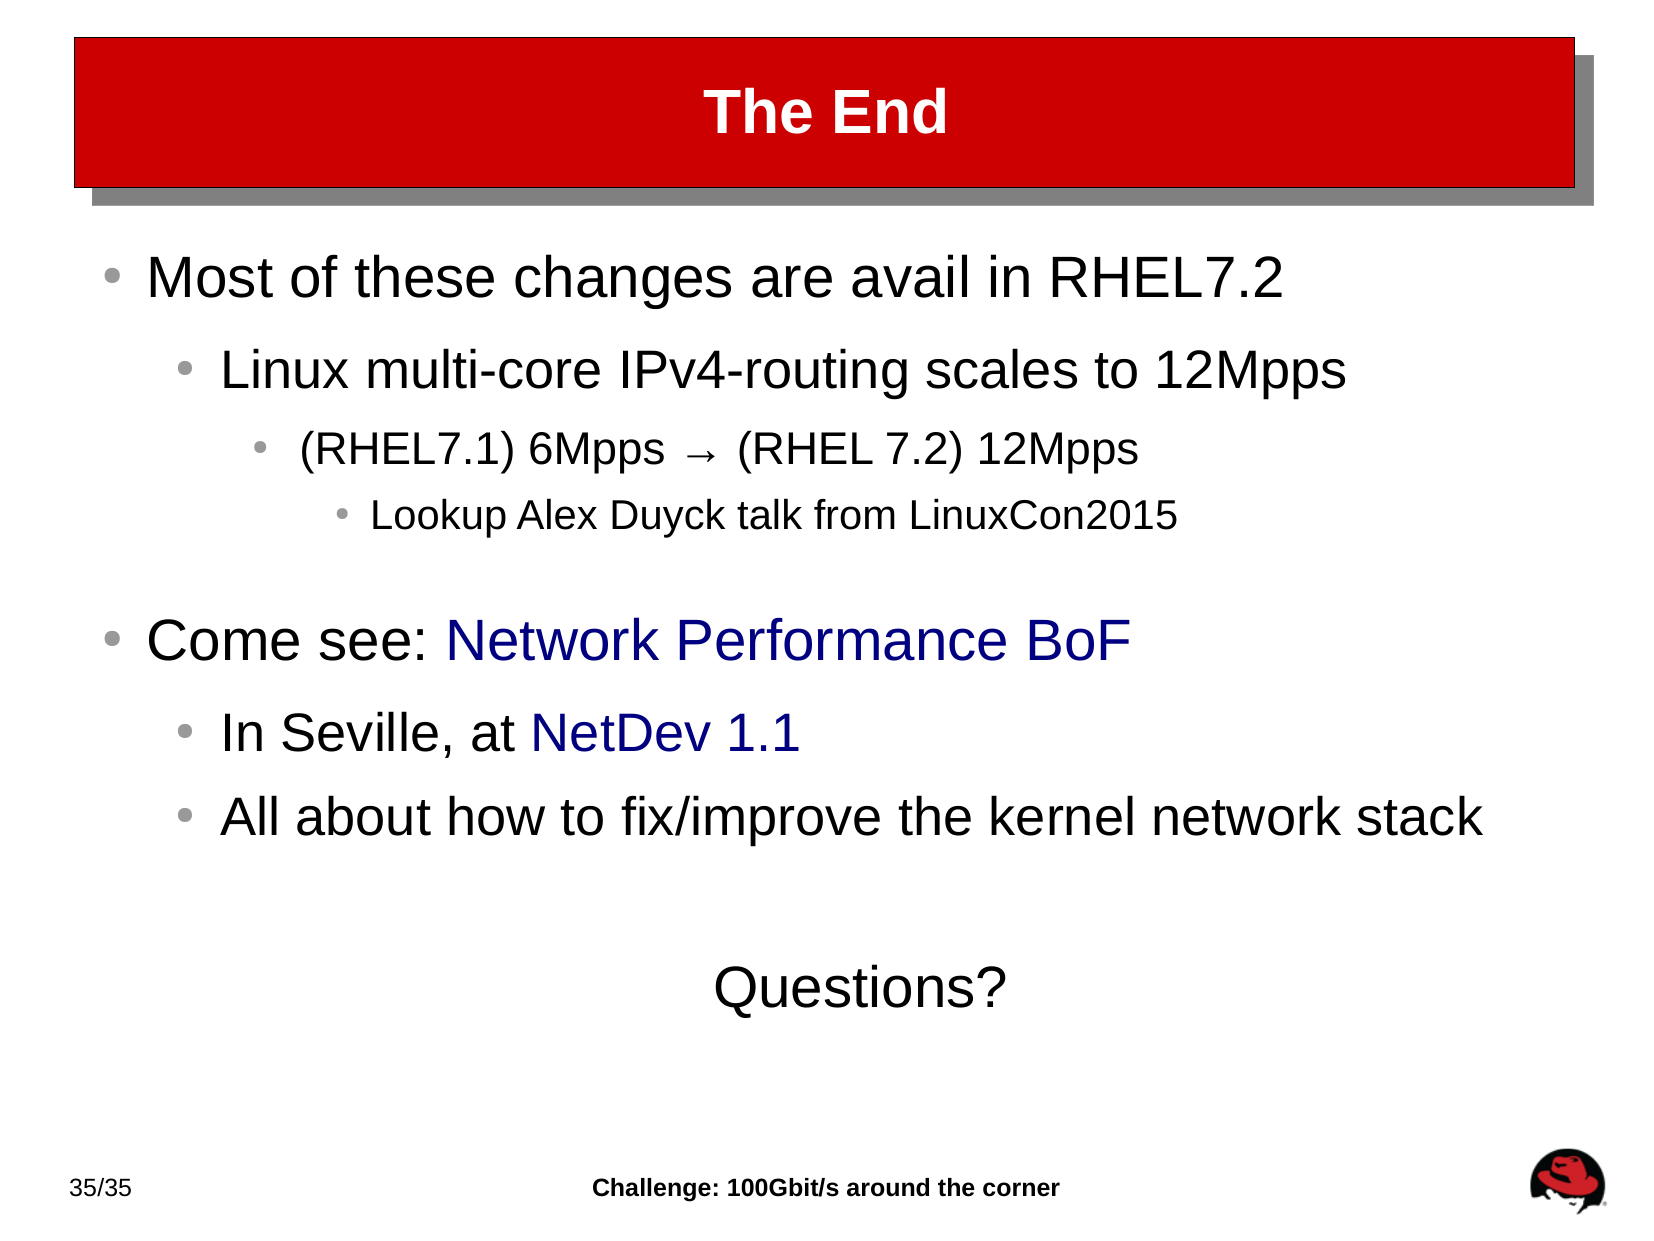

# The End
Most of these changes are avail in RHEL7.2
Linux multi-core IPv4-routing scales to 12Mpps
(RHEL7.1) 6Mpps → (RHEL 7.2) 12Mpps
Lookup Alex Duyck talk from LinuxCon2015
Come see: Network Performance BoF
In Seville, at NetDev 1.1
All about how to fix/improve the kernel network stack
Questions?